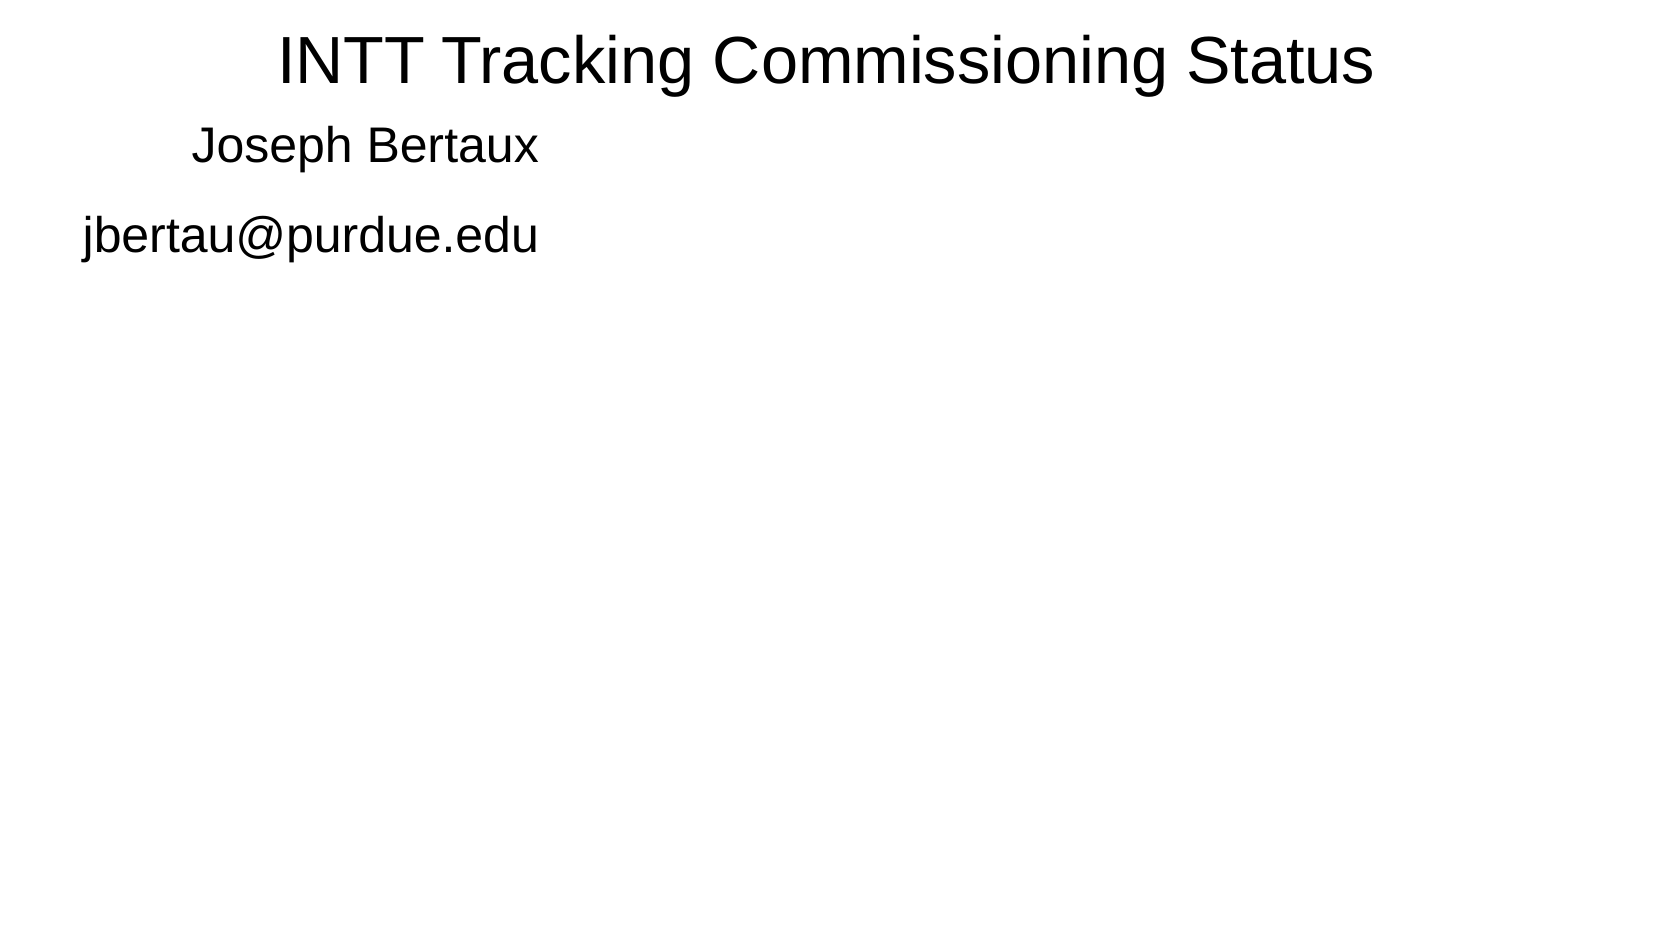

# INTT Tracking Commissioning Status
Joseph Bertaux
jbertau@purdue.edu